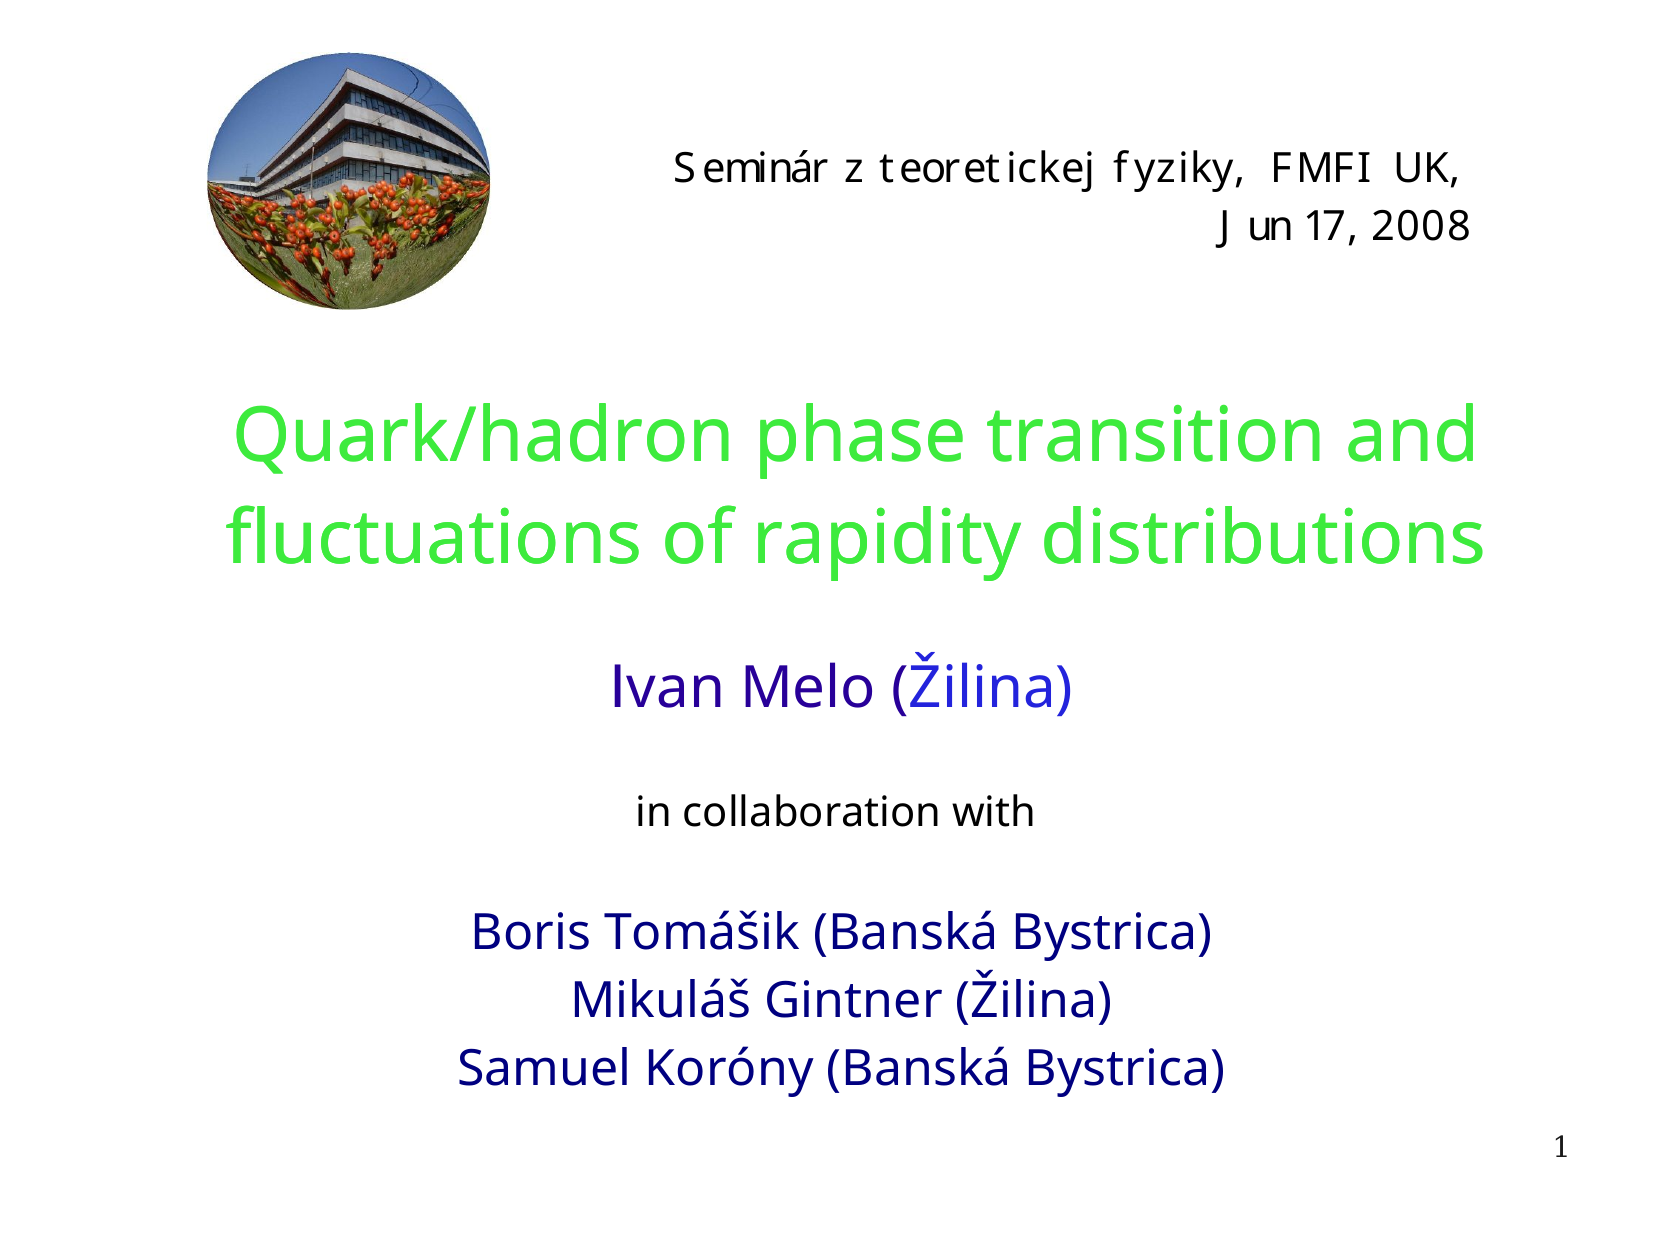

# Quark/hadron phase transition and fluctuations of rapidity distributions
Quark/hadron phase transition and fluctuations of rapidity distributions
Ivan Melo (Žilina)
in collaboration with
Boris Tomášik (Banská Bystrica)
Mikuláš Gintner (Žilina)
Samuel Koróny (Banská Bystrica)
1